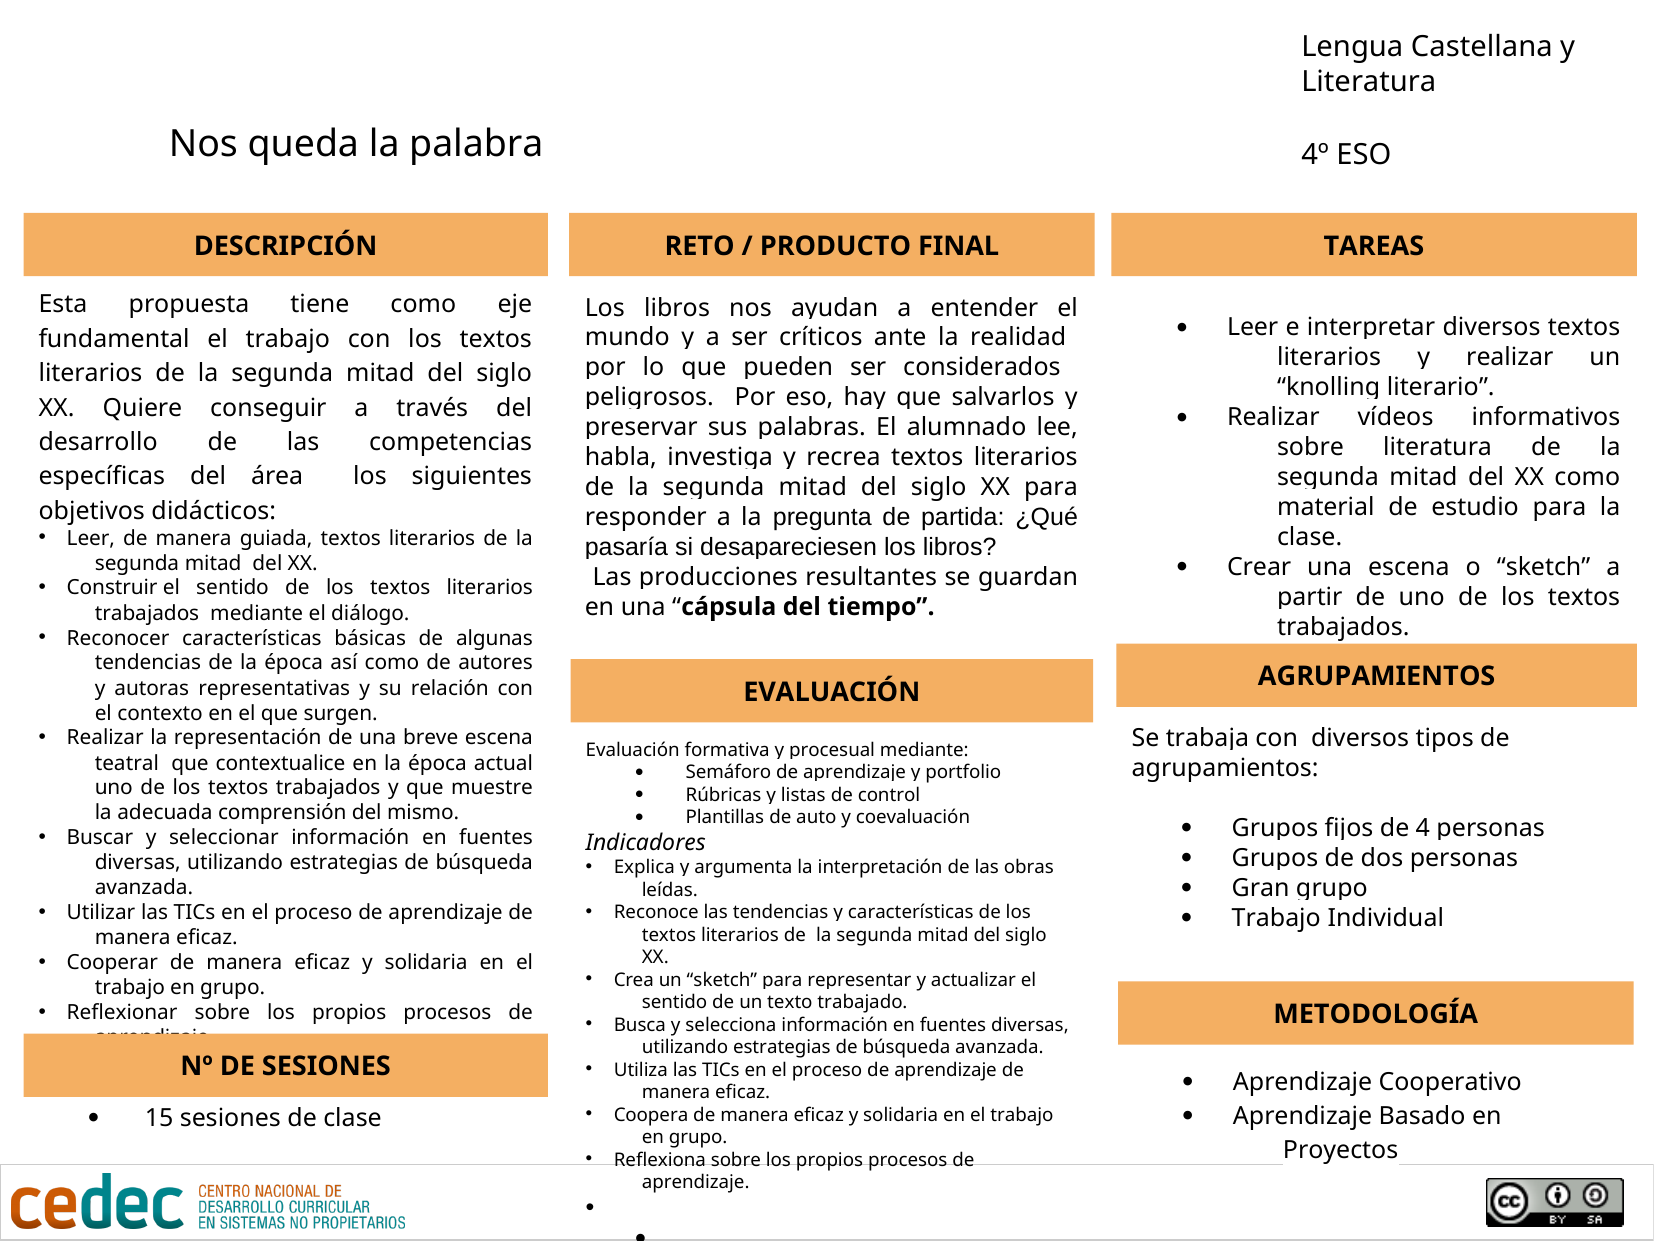

PROPUESTA DIDÁCTICA
Lengua Castellana y Literatura
Materia:
Nos queda la palabra
Curso:
REA:
4º ESO
DESCRIPCIÓN
RETO / PRODUCTO FINAL
TAREAS
Esta propuesta tiene como eje fundamental el trabajo con los textos literarios de la segunda mitad del siglo XX. Quiere conseguir a través del desarrollo de las competencias específicas del área los siguientes objetivos didácticos:
Leer, de manera guiada, textos literarios de la segunda mitad del XX.
Construir el sentido de los textos literarios trabajados mediante el diálogo.
Reconocer características básicas de algunas tendencias de la época así como de autores y autoras representativas y su relación con el contexto en el que surgen.
Realizar la representación de una breve escena teatral  que contextualice en la época actual uno de los textos trabajados y que muestre la adecuada comprensión del mismo.
Buscar y seleccionar información en fuentes diversas, utilizando estrategias de búsqueda avanzada.
Utilizar las TICs en el proceso de aprendizaje de manera eficaz.
Cooperar de manera eficaz y solidaria en el trabajo en grupo.
Reflexionar sobre los propios procesos de aprendizaje.
Los libros nos ayudan a entender el mundo y a ser críticos ante la realidad por lo que pueden ser considerados peligrosos. Por eso, hay que salvarlos y preservar sus palabras. El alumnado lee, habla, investiga y recrea textos literarios de la segunda mitad del siglo XX para responder a la pregunta de partida: ¿Qué pasaría si desapareciesen los libros?
 Las producciones resultantes se guardan en una “cápsula del tiempo”.
Leer e interpretar diversos textos literarios y realizar un “knolling literario”.
Realizar vídeos informativos sobre literatura de la segunda mitad del XX como material de estudio para la clase.
Crear una escena o “sketch” a partir de uno de los textos trabajados.
AGRUPAMIENTOS
EVALUACIÓN
Se trabaja con diversos tipos de agrupamientos:
Grupos fijos de 4 personas
Grupos de dos personas
Gran grupo
Trabajo Individual
Evaluación formativa y procesual mediante:
Semáforo de aprendizaje y portfolio
Rúbricas y listas de control
Plantillas de auto y coevaluación
Indicadores
Explica y argumenta la interpretación de las obras leídas.
Reconoce las tendencias y características de los textos literarios de la segunda mitad del siglo XX.
Crea un “sketch” para representar y actualizar el sentido de un texto trabajado.
Busca y selecciona información en fuentes diversas, utilizando estrategias de búsqueda avanzada.
Utiliza las TICs en el proceso de aprendizaje de manera eficaz.
Coopera de manera eficaz y solidaria en el trabajo en grupo.
Reflexiona sobre los propios procesos de aprendizaje.
METODOLOGÍA
Nº DE SESIONES
Aprendizaje Cooperativo
Aprendizaje Basado en Proyectos
 15 sesiones de clase